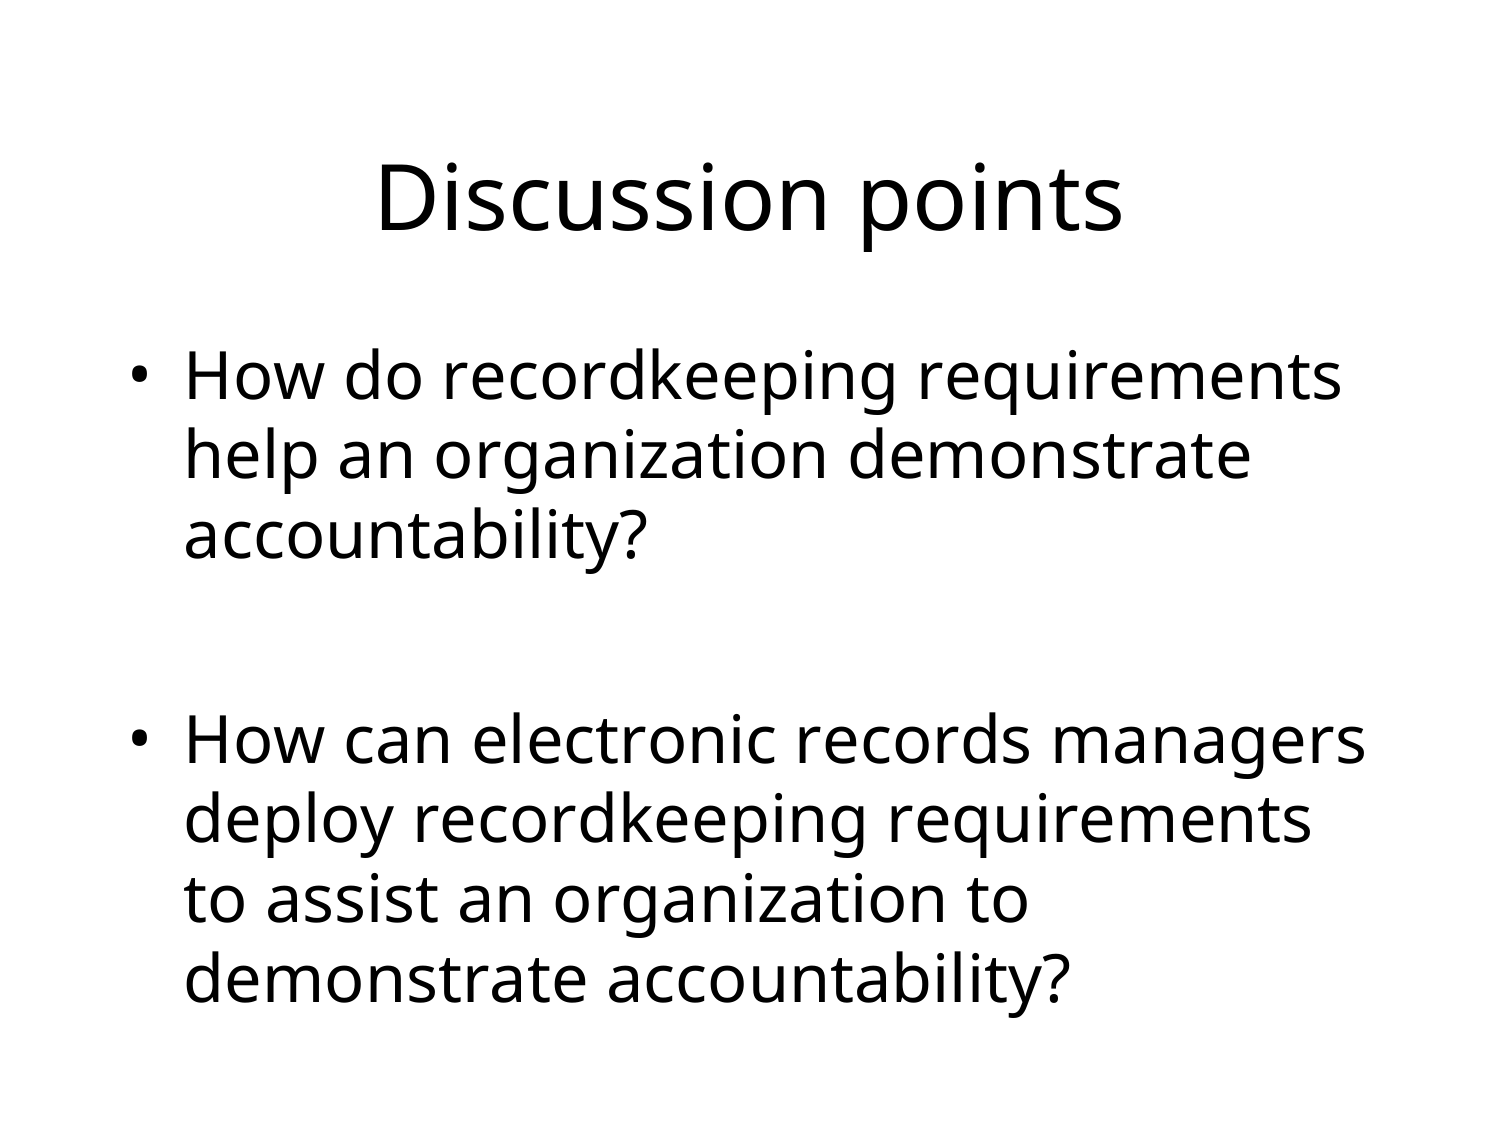

# Discussion points
How do recordkeeping requirements help an organization demonstrate accountability?
How can electronic records managers deploy recordkeeping requirements to assist an organization to demonstrate accountability?